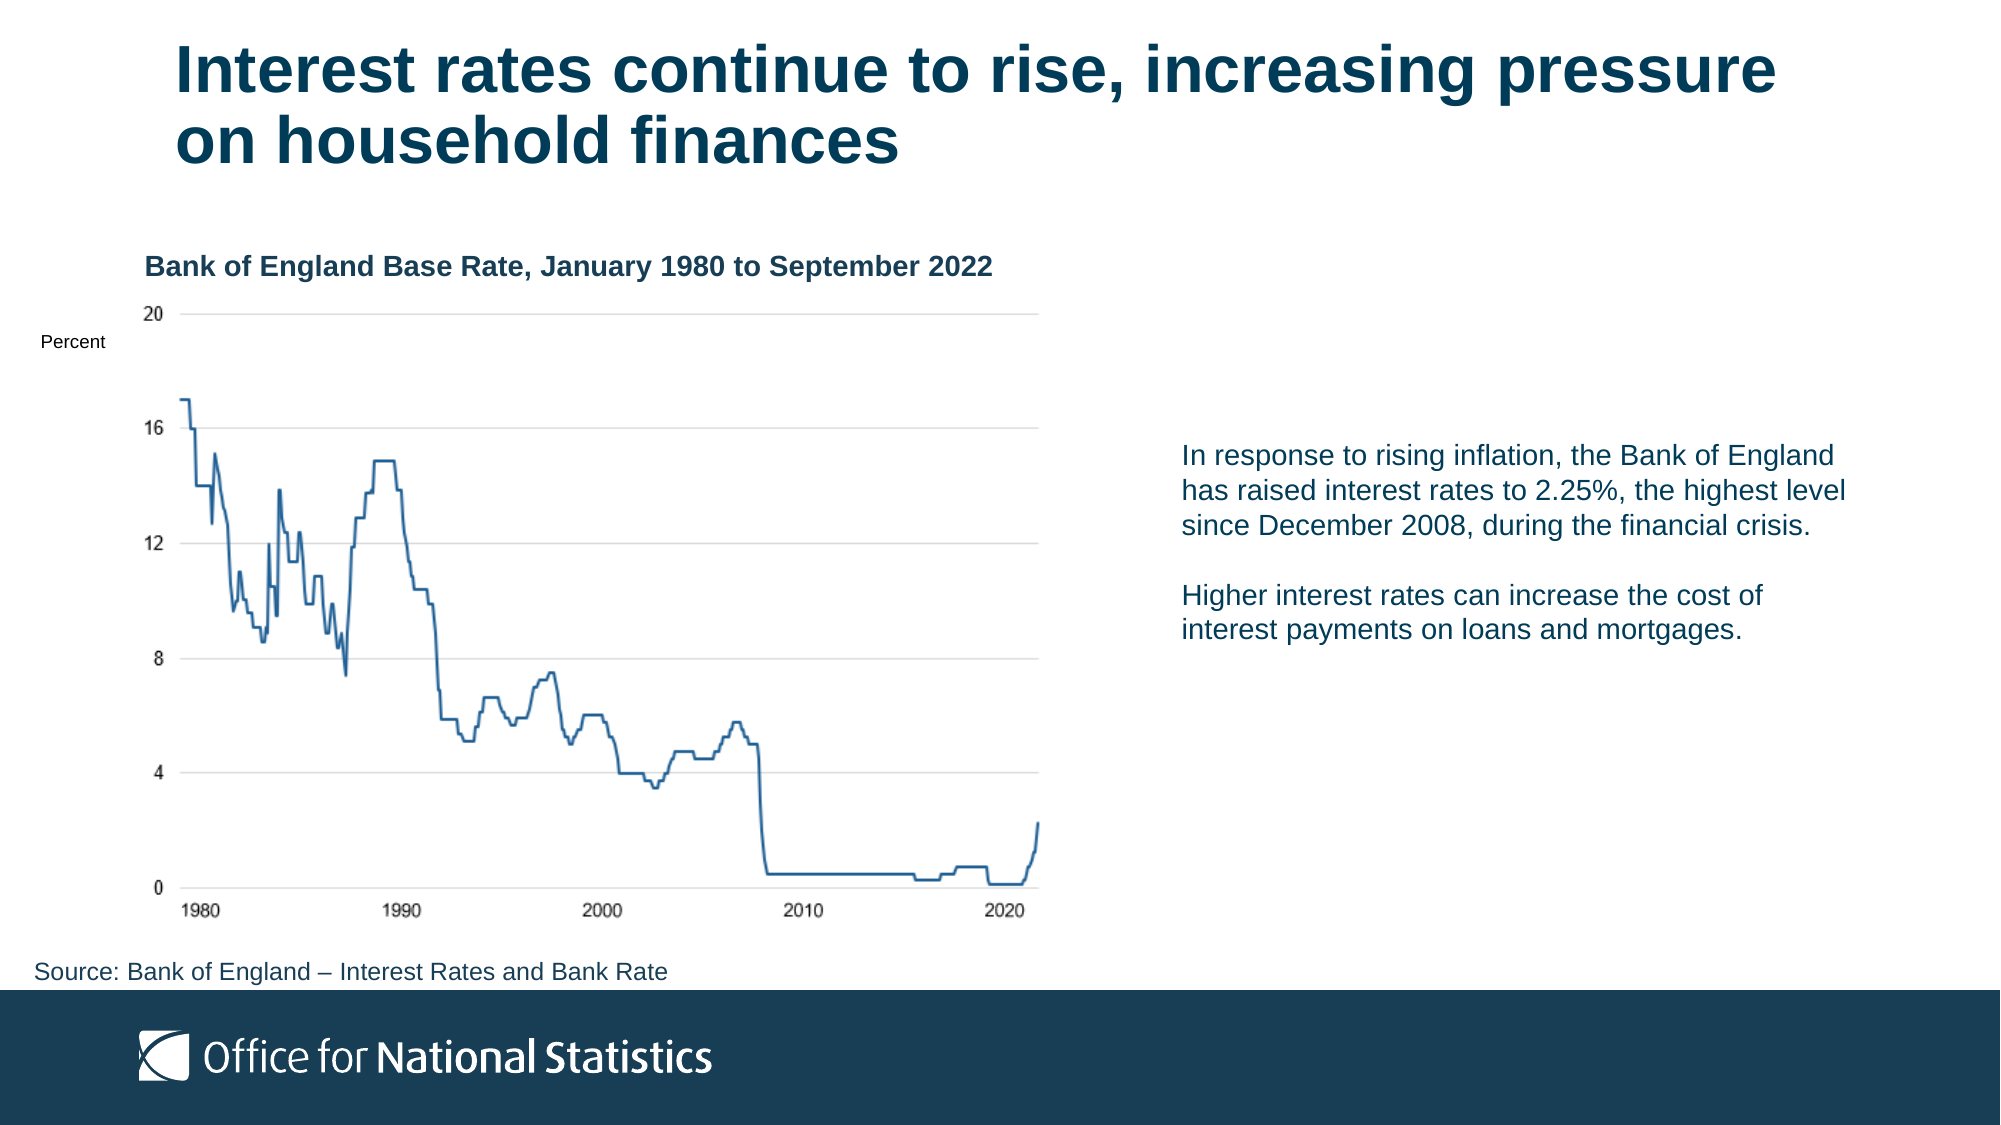

# Interest rates continue to rise, increasing pressure on household finances
Bank of England Base Rate, January 1980 to September 2022
Percent
In response to rising inflation, the Bank of England has raised interest rates to 2.25%, the highest level since December 2008, during the financial crisis.
Higher interest rates can increase the cost of interest payments on loans and mortgages.
Source: Bank of England – Interest Rates and Bank Rate